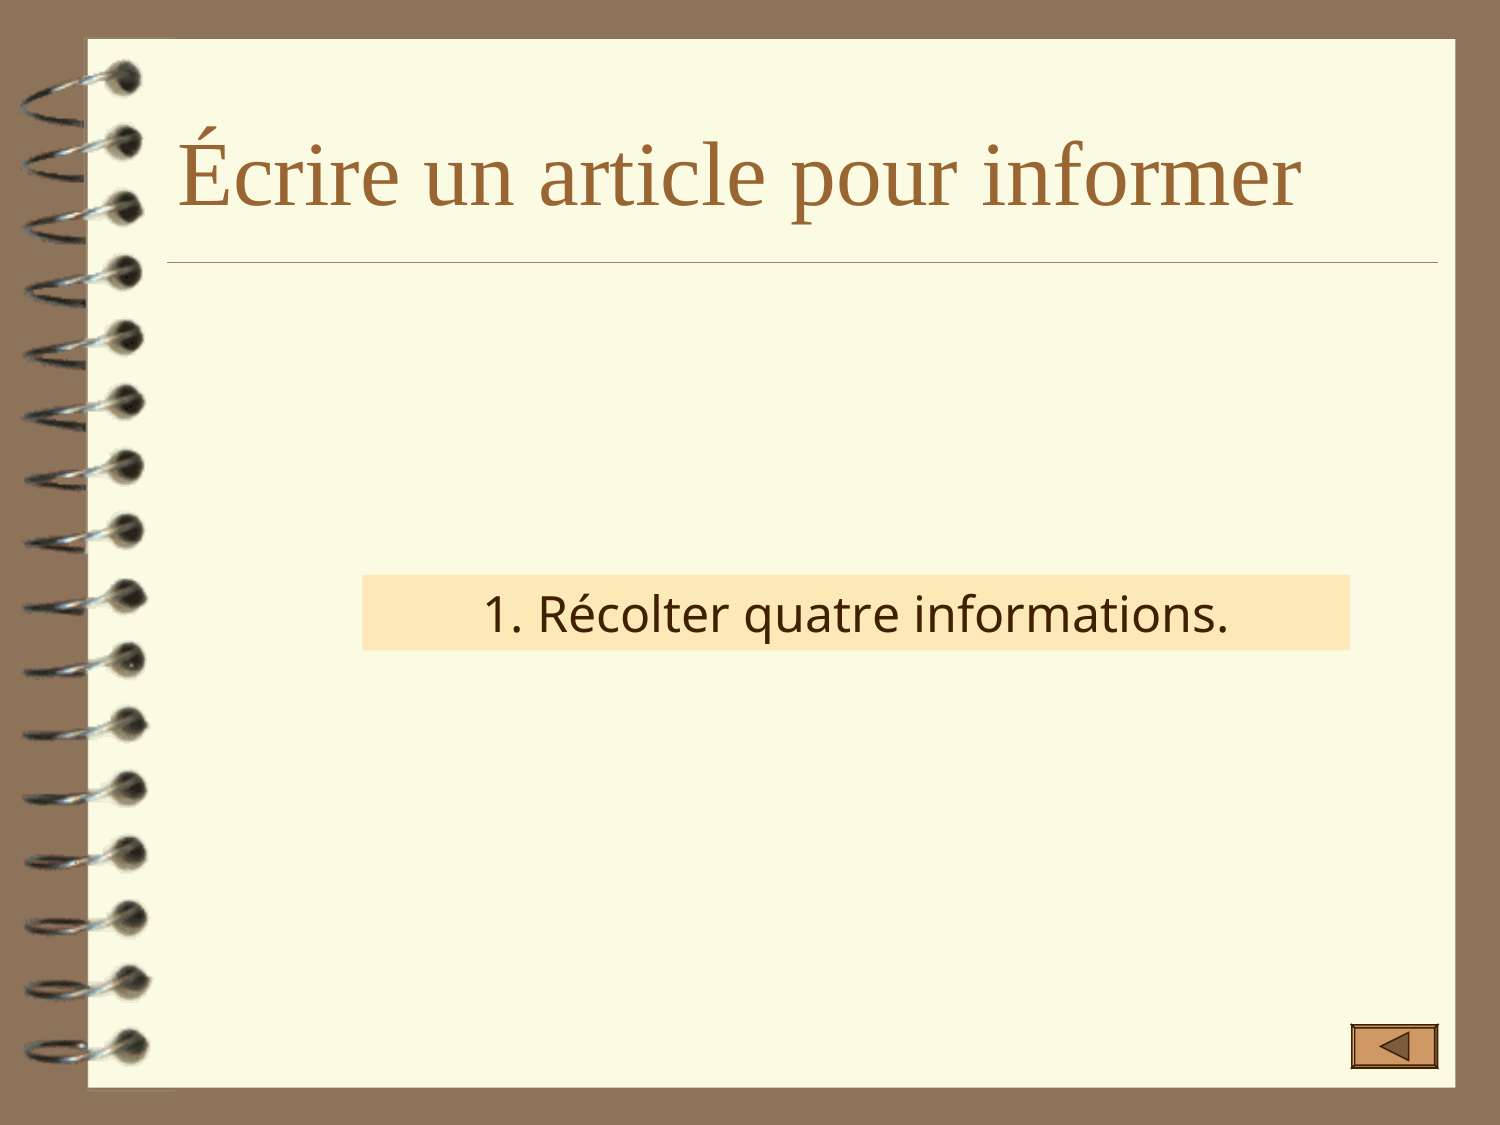

# Écrire un article pour informer
1. Récolter quatre informations.